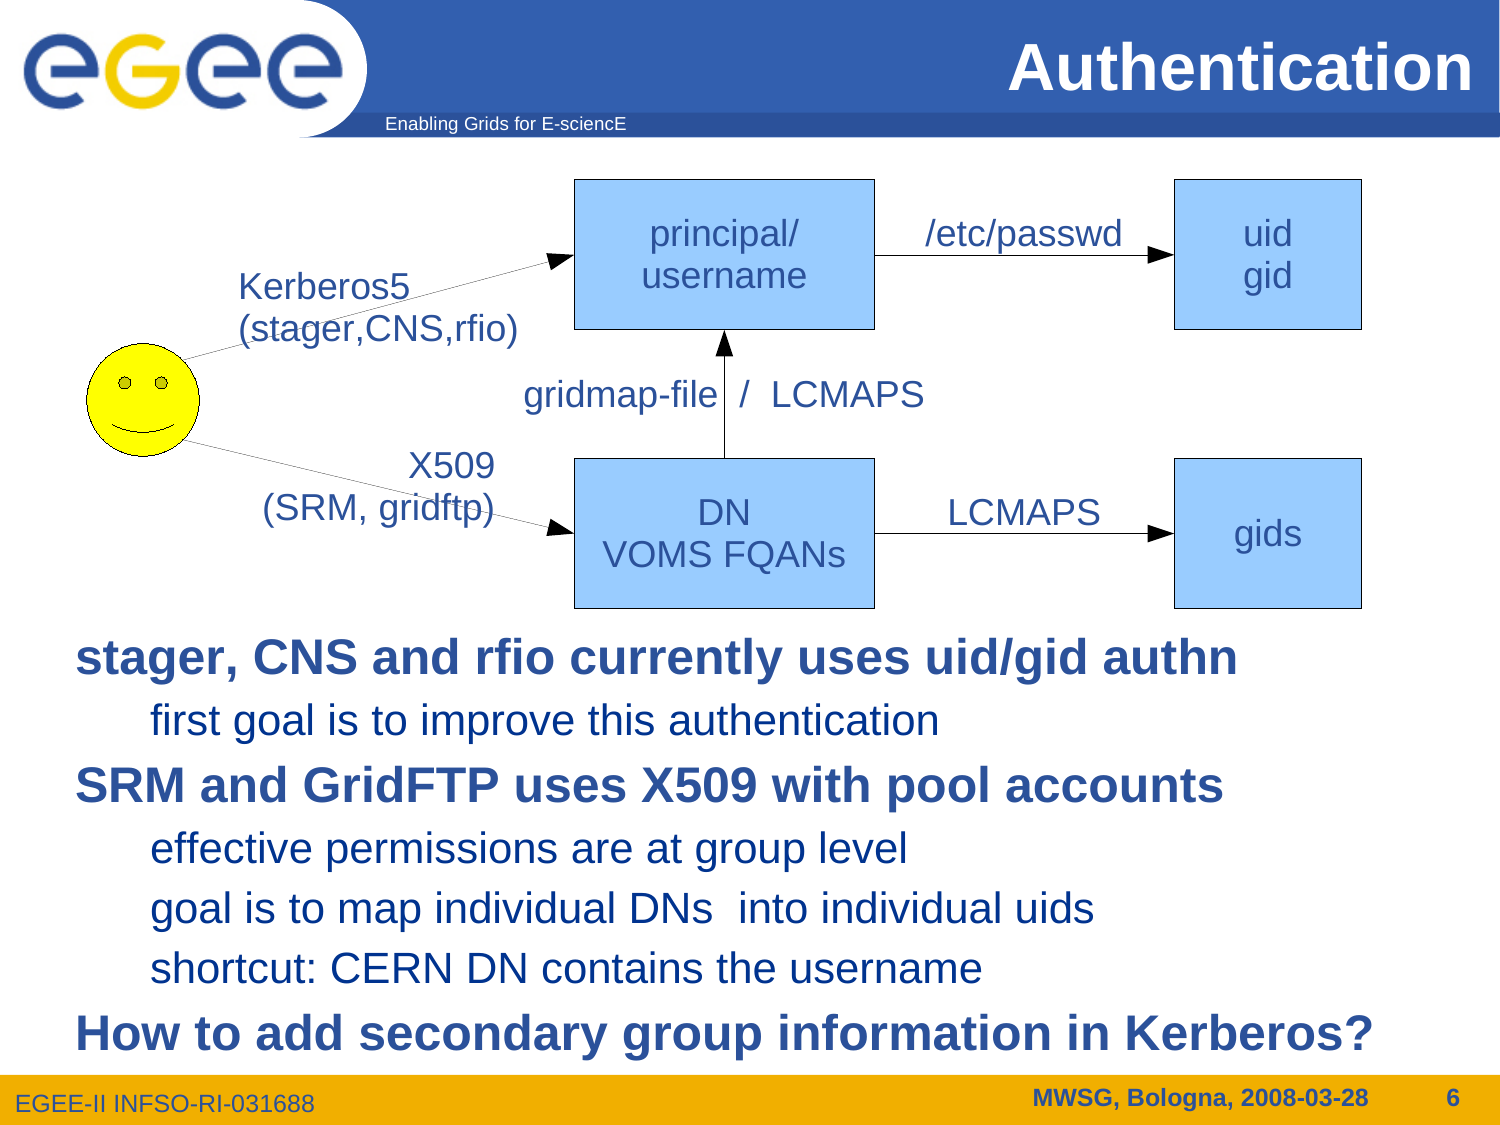

# Authentication
principal/
username
uid
gid
DN
VOMS FQANs
gids
stager, CNS and rfio currently uses uid/gid authn
first goal is to improve this authentication
SRM and GridFTP uses X509 with pool accounts
effective permissions are at group level
goal is to map individual DNs into individual uids
shortcut: CERN DN contains the username
How to add secondary group information in Kerberos?
MWSG, Bologna, 2008-03-28
6